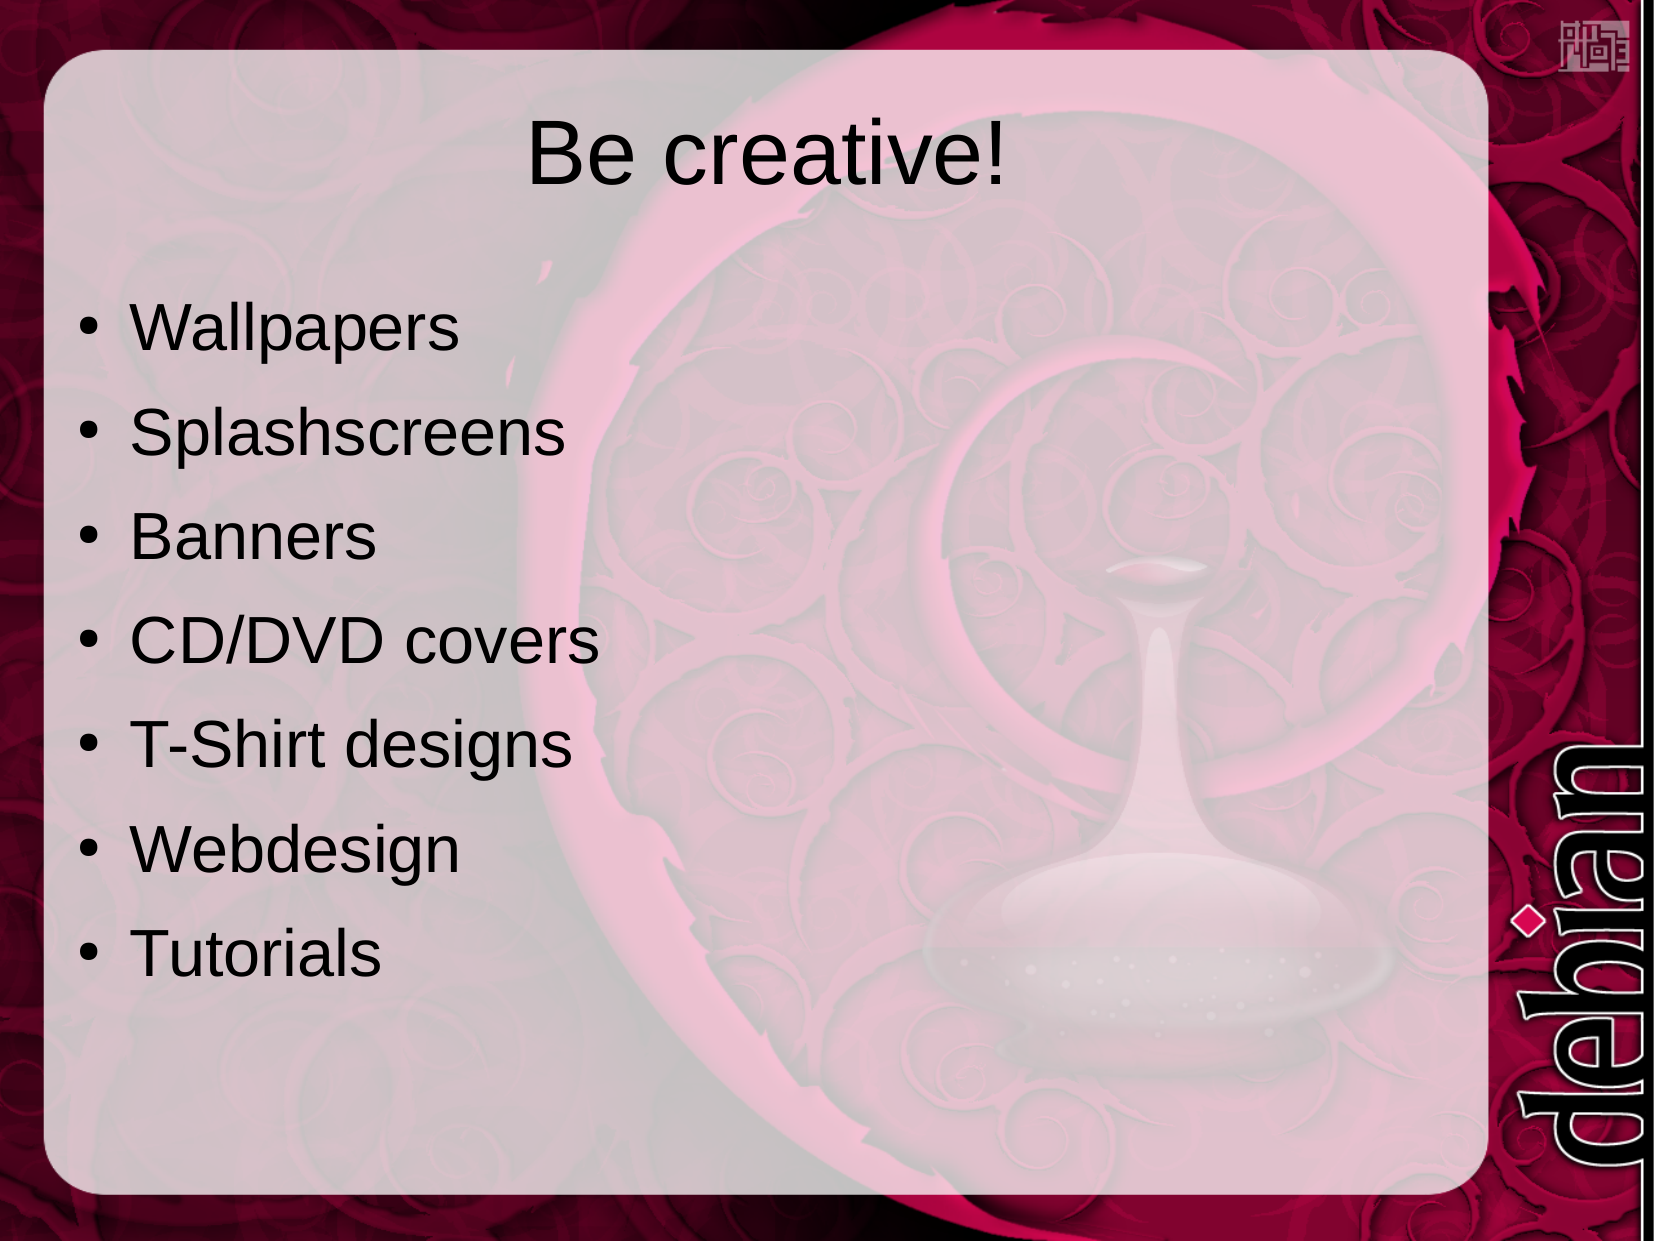

# Be creative!
Wallpapers
Splashscreens
Banners
CD/DVD covers
T-Shirt designs
Webdesign
Tutorials